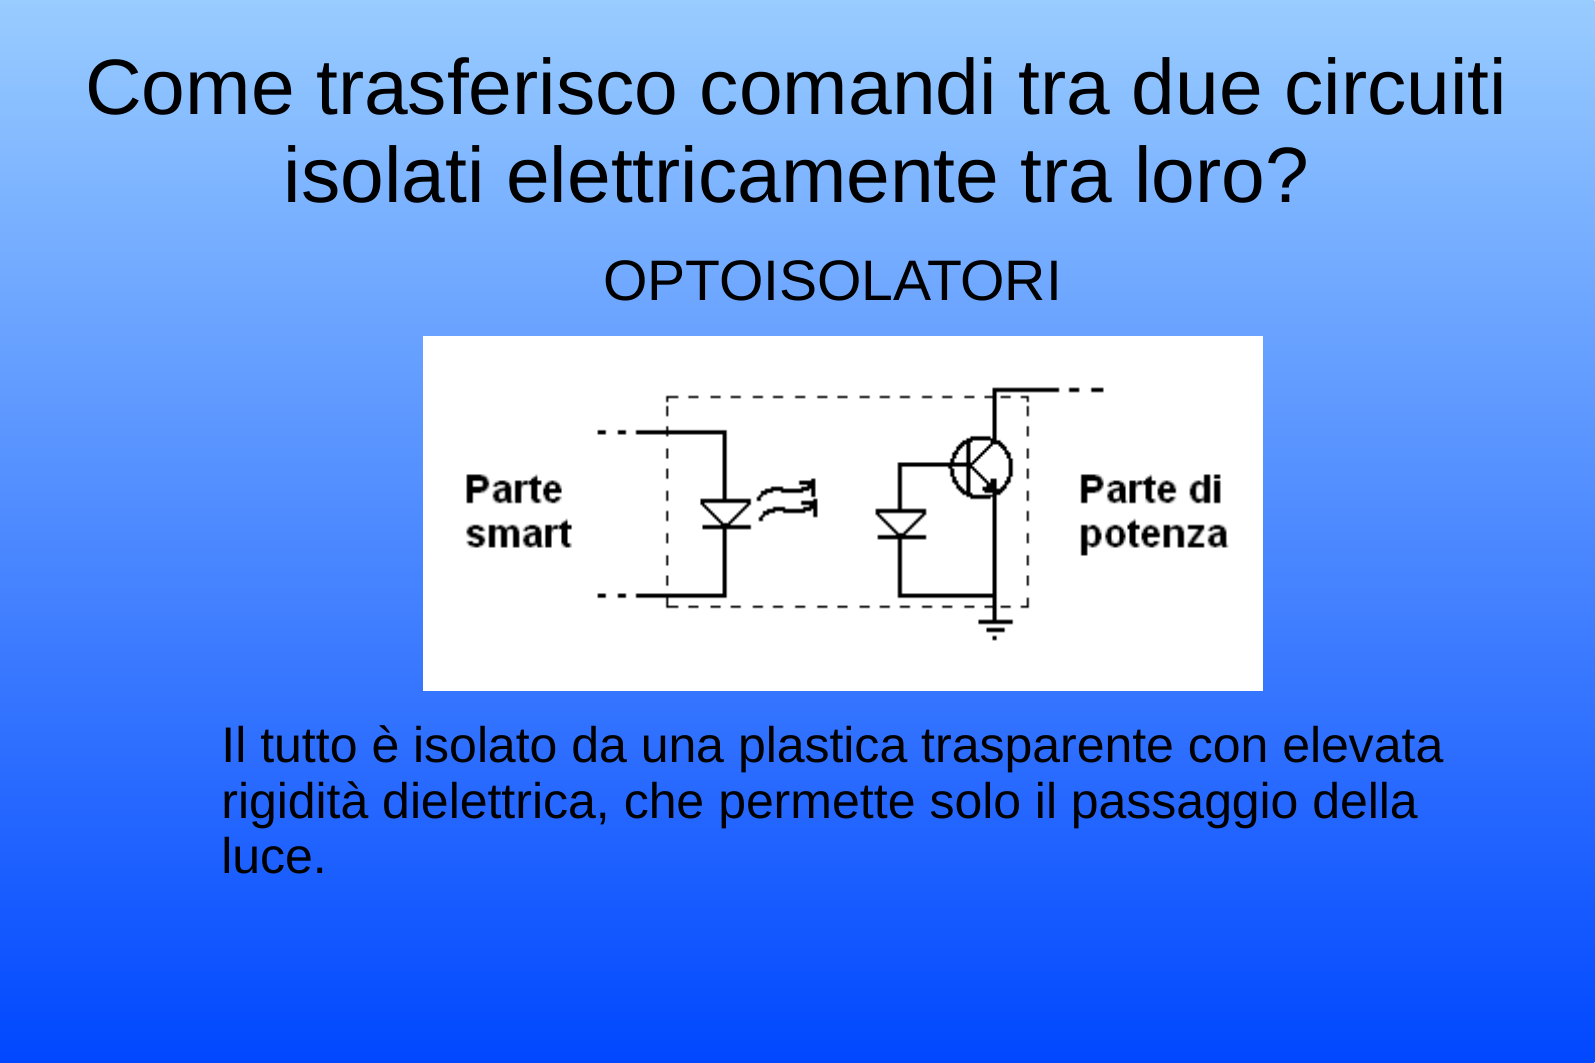

# Come trasferisco comandi tra due circuiti isolati elettricamente tra loro?
OPTOISOLATORI
Il tutto è isolato da una plastica trasparente con elevata rigidità dielettrica, che permette solo il passaggio della luce.